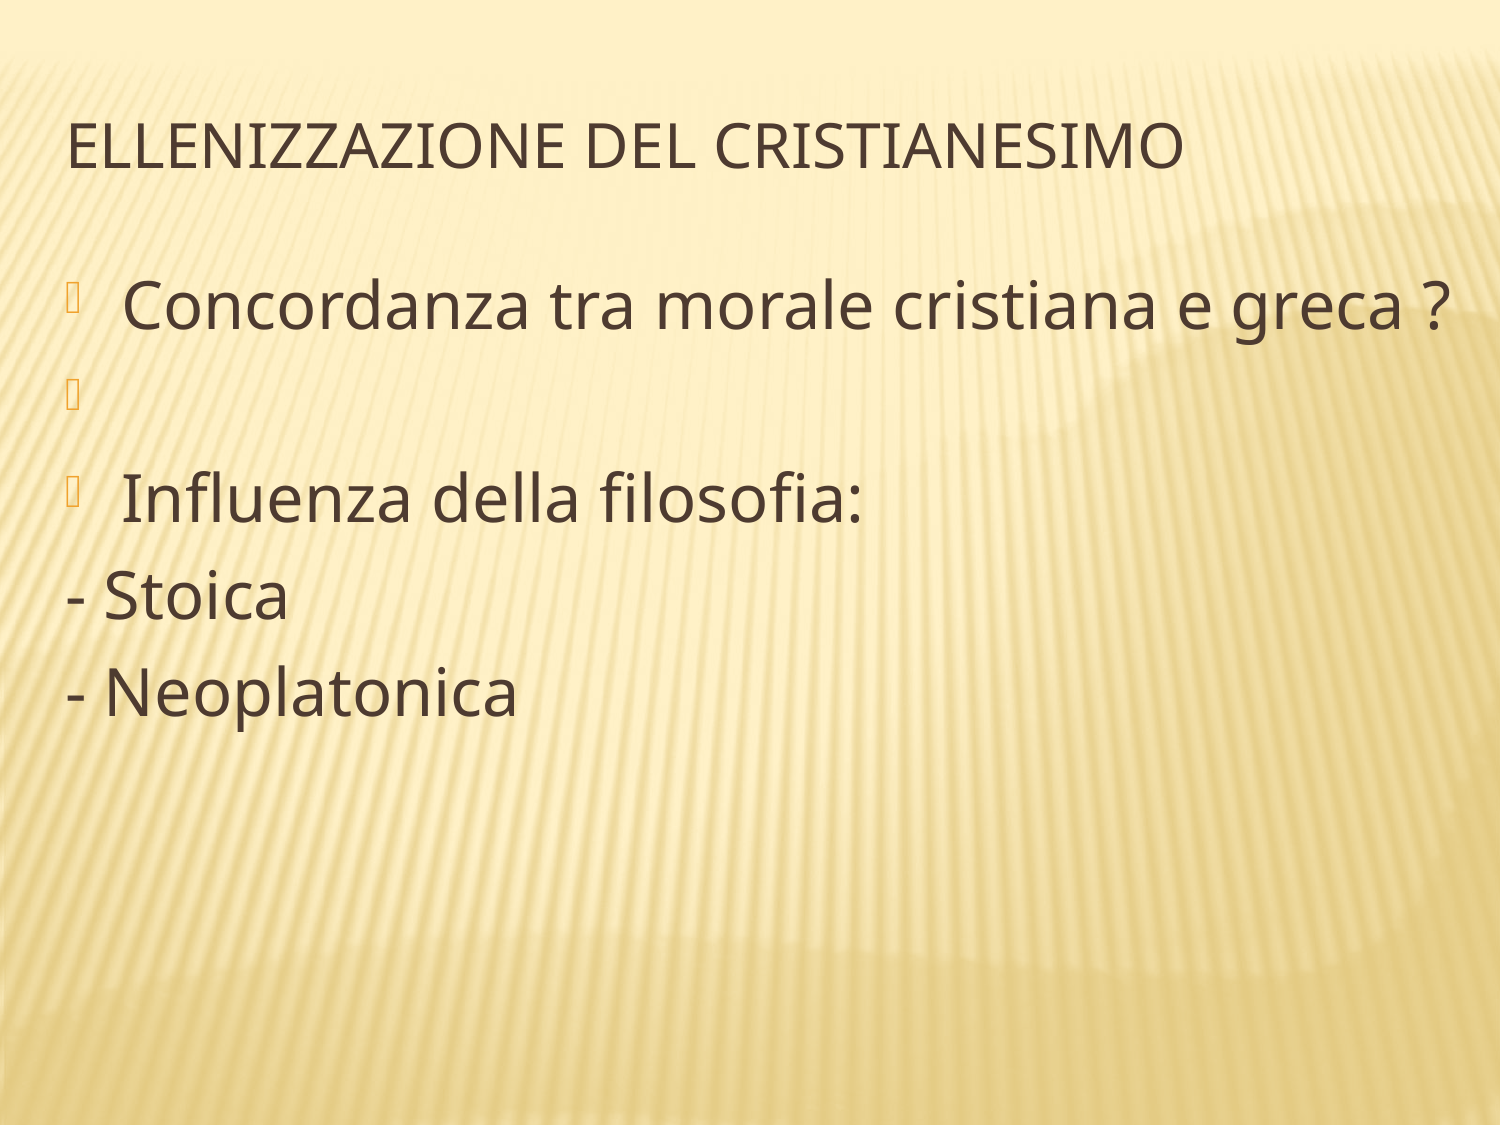

# Ellenizzazione del cristianesimo
Concordanza tra morale cristiana e greca ?
Influenza della filosofia:
- Stoica
- Neoplatonica